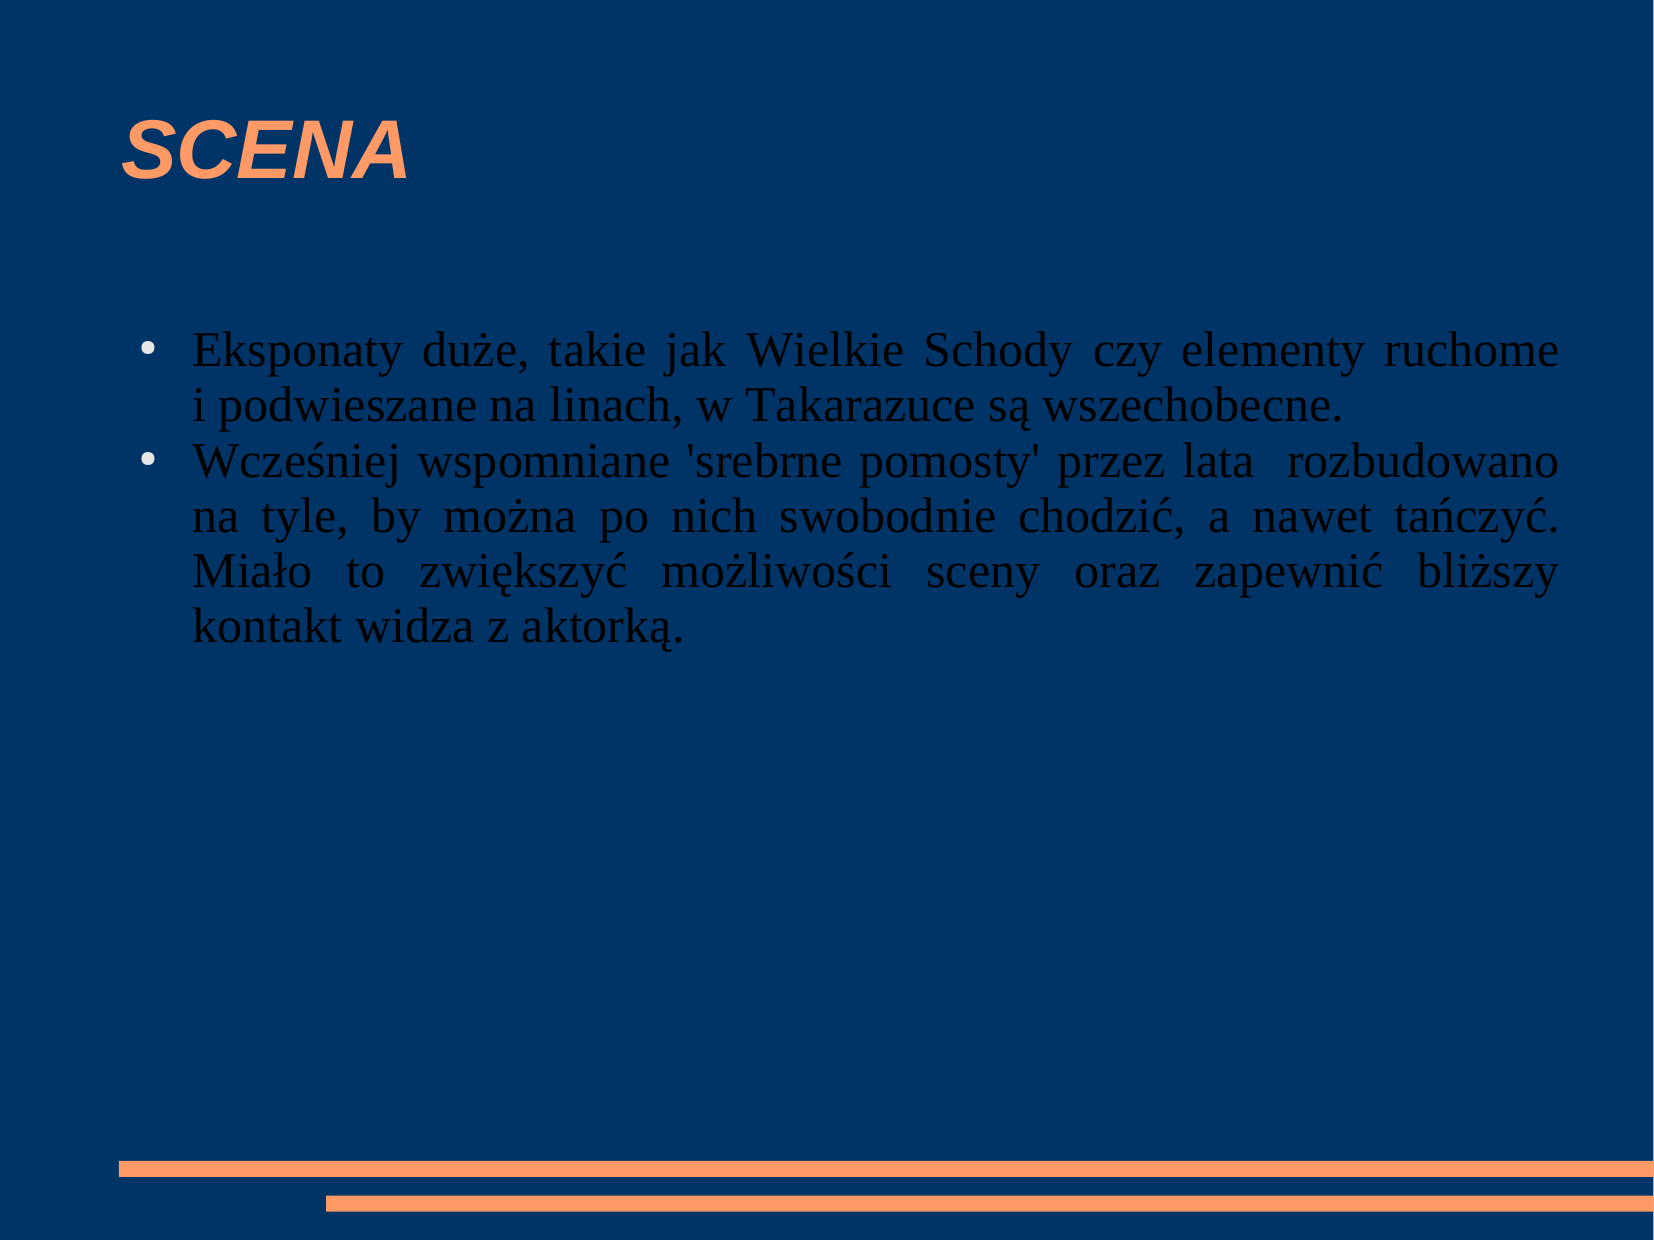

# SCENA
Eksponaty duże, takie jak Wielkie Schody czy elementy ruchome i podwieszane na linach, w Takarazuce są wszechobecne.
Wcześniej wspomniane 'srebrne pomosty' przez lata rozbudowano na tyle, by można po nich swobodnie chodzić, a nawet tańczyć. Miało to zwiększyć możliwości sceny oraz zapewnić bliższy kontakt widza z aktorką.